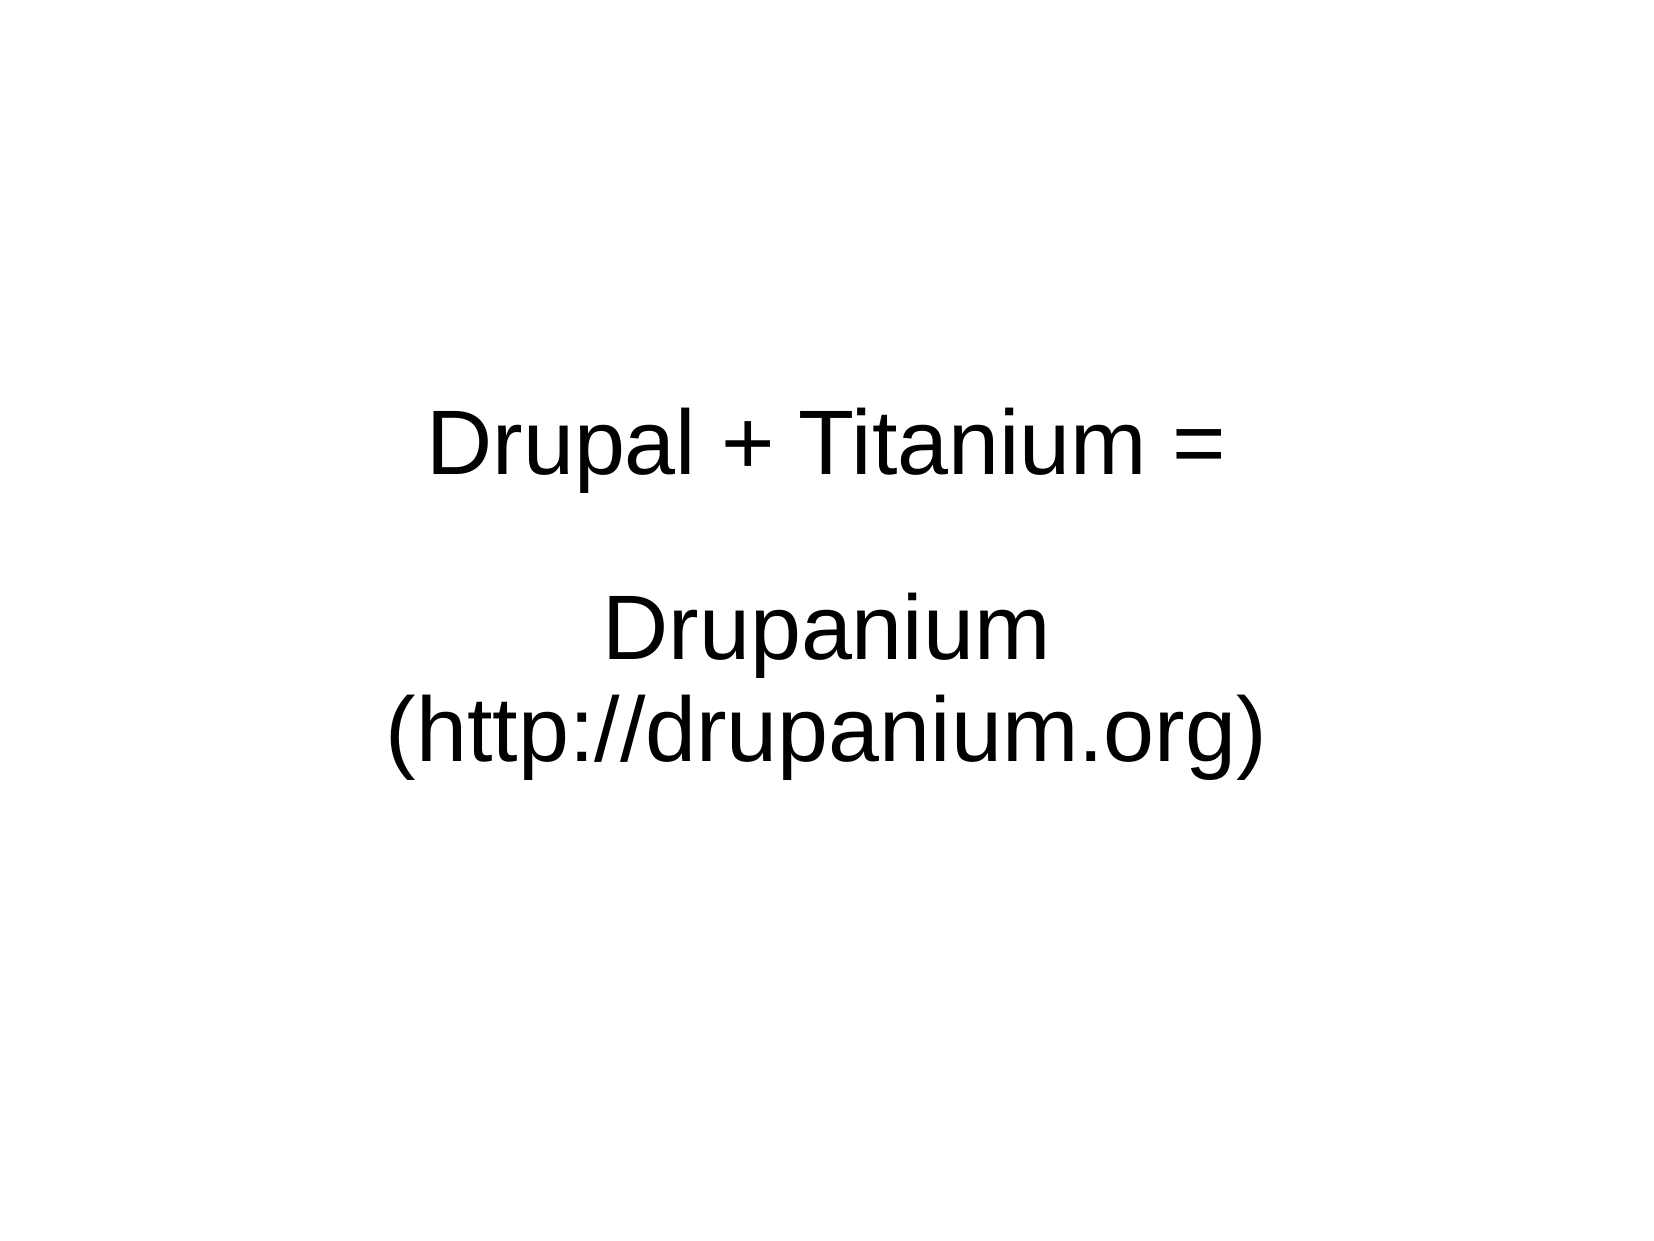

Drupal + Titanium =
# Drupanium (http://drupanium.org)